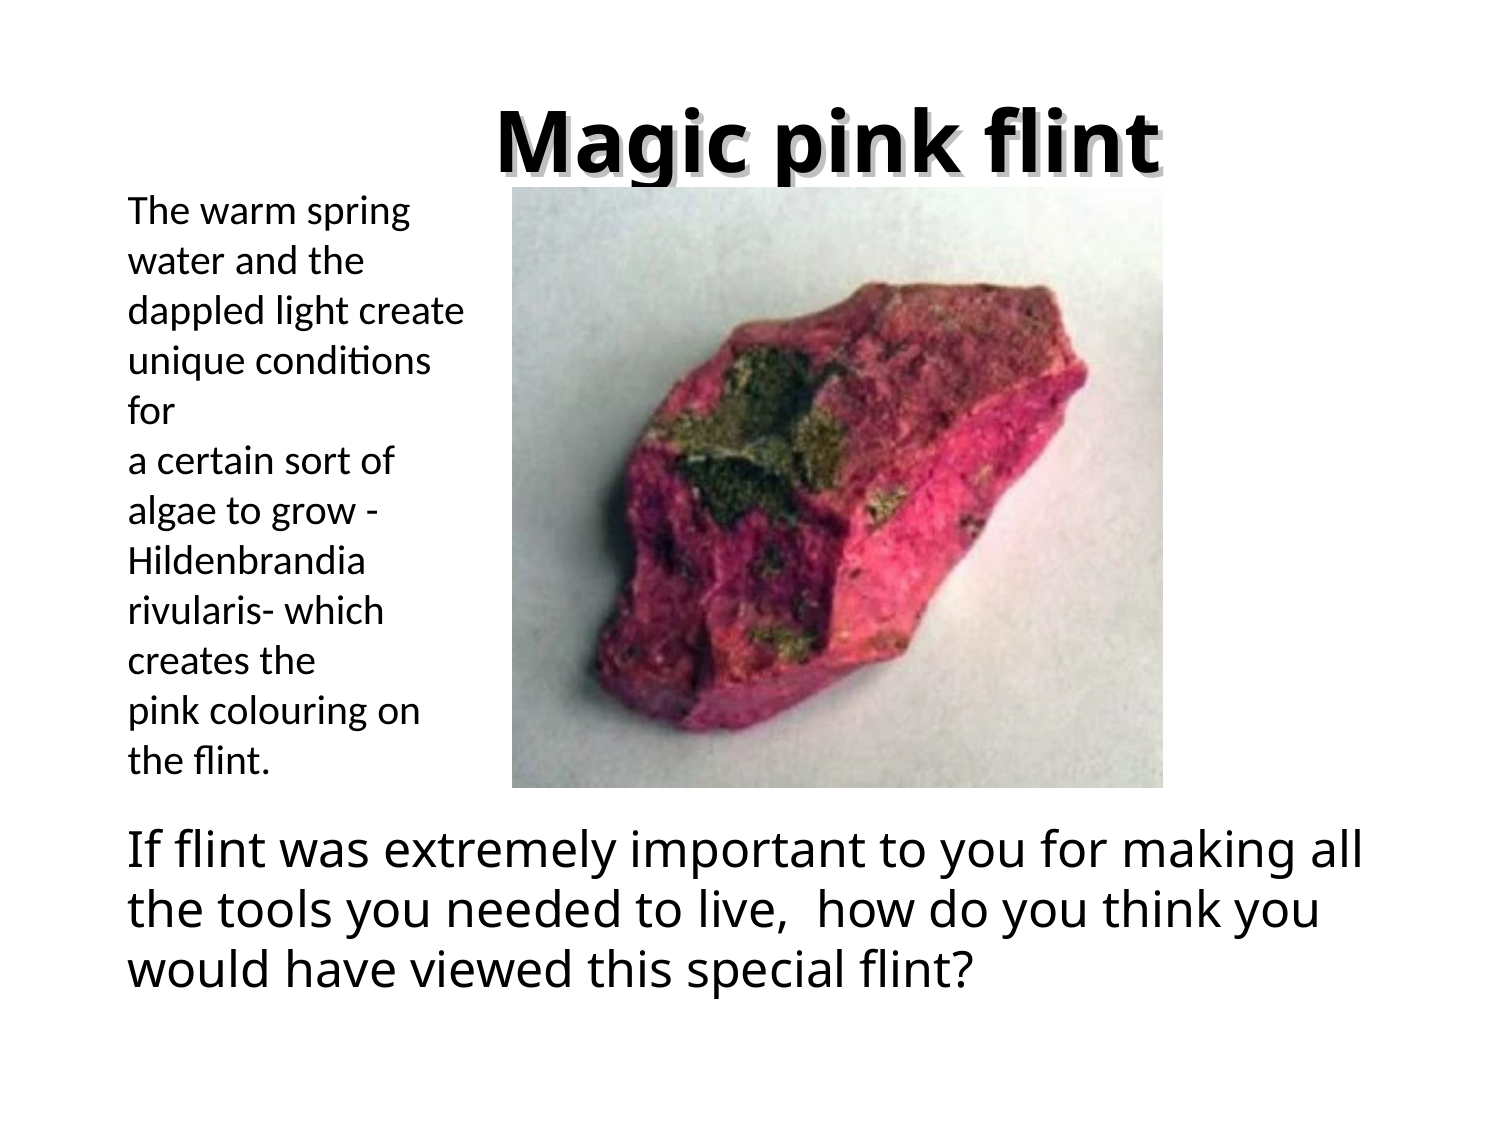

# Magic pink flint
The warm spring water and the dappled light create unique conditions for
a certain sort of algae to grow -Hildenbrandia rivularis- which creates the
pink colouring on the flint.
If flint was extremely important to you for making all the tools you needed to live, how do you think you would have viewed this special flint?